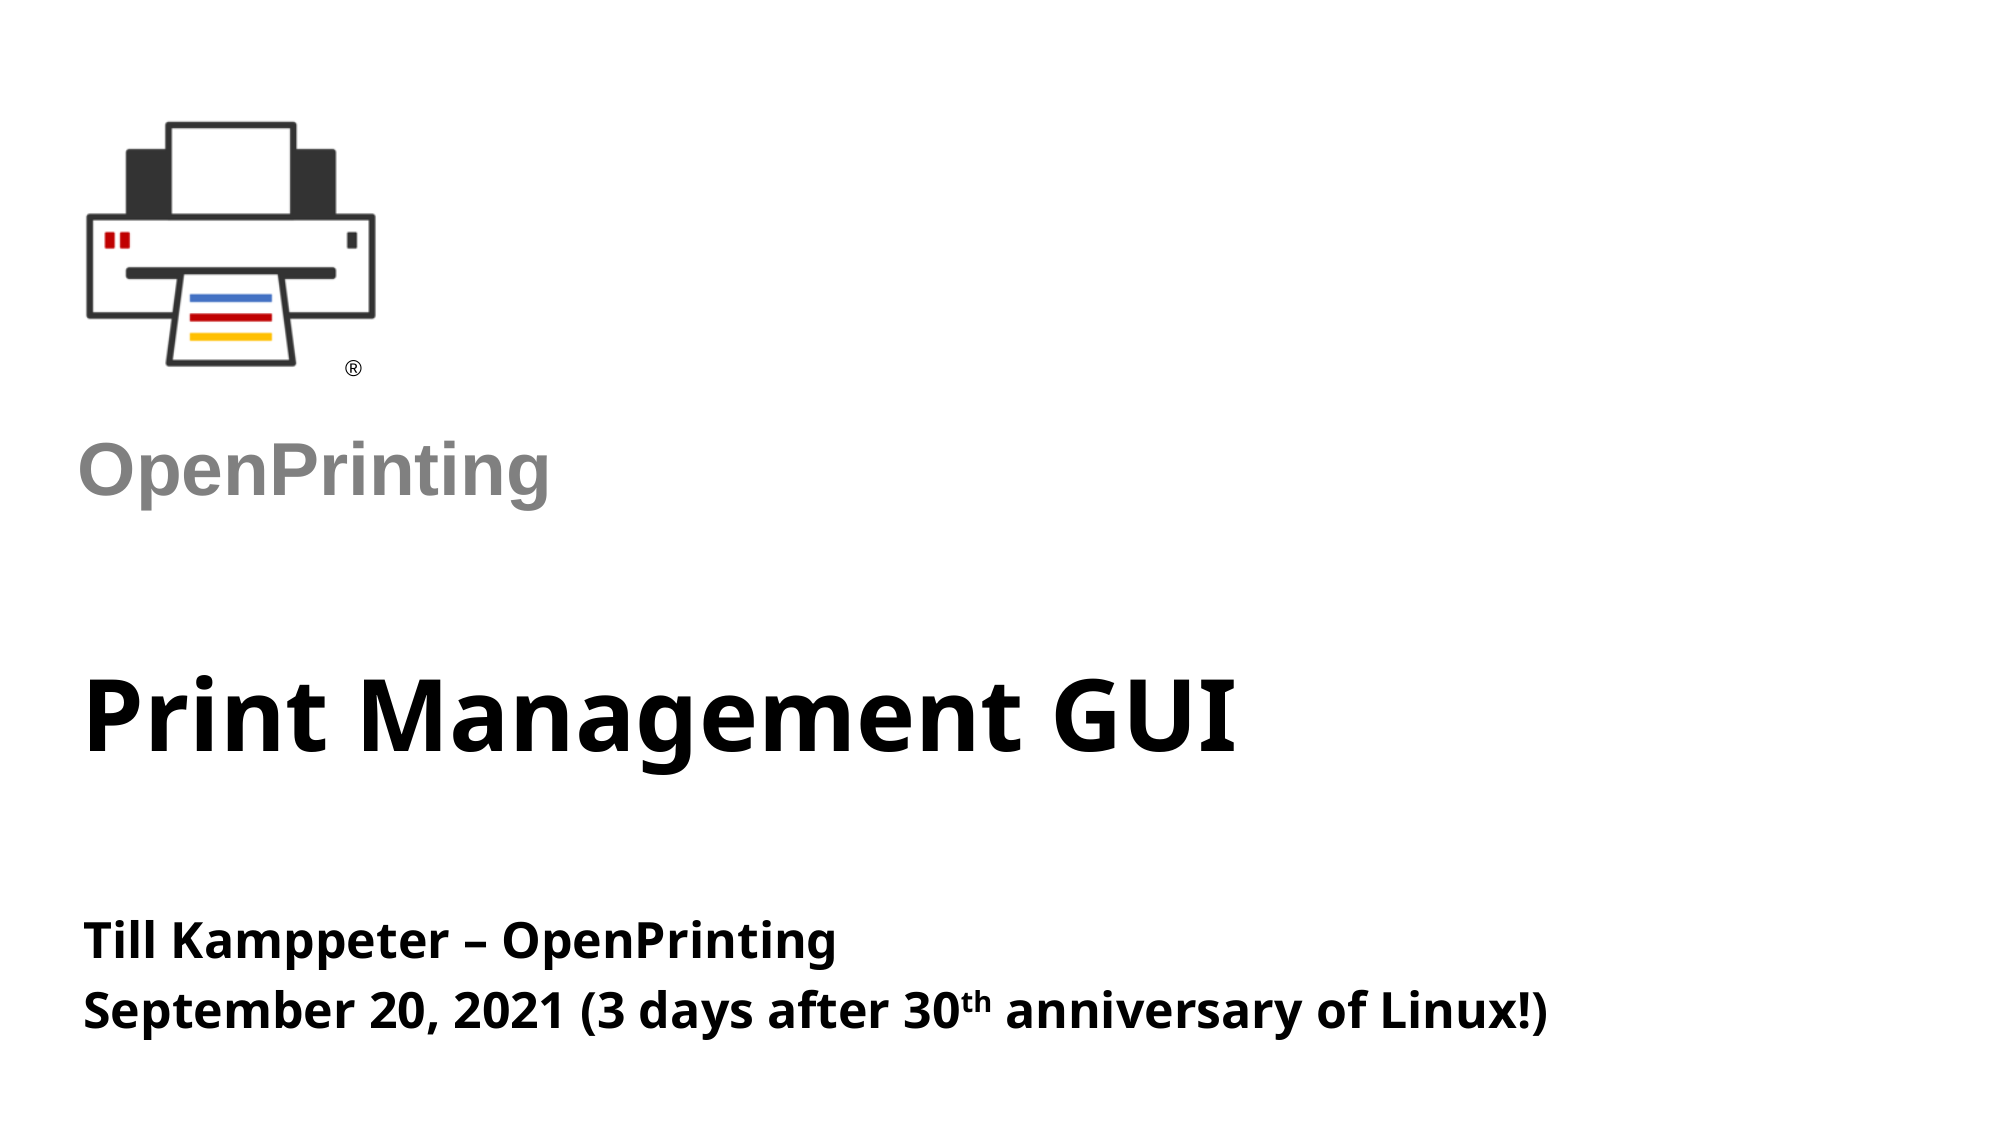

# Print Management GUI
Till Kamppeter – OpenPrinting
September 20, 2021 (3 days after 30th anniversary of Linux!)